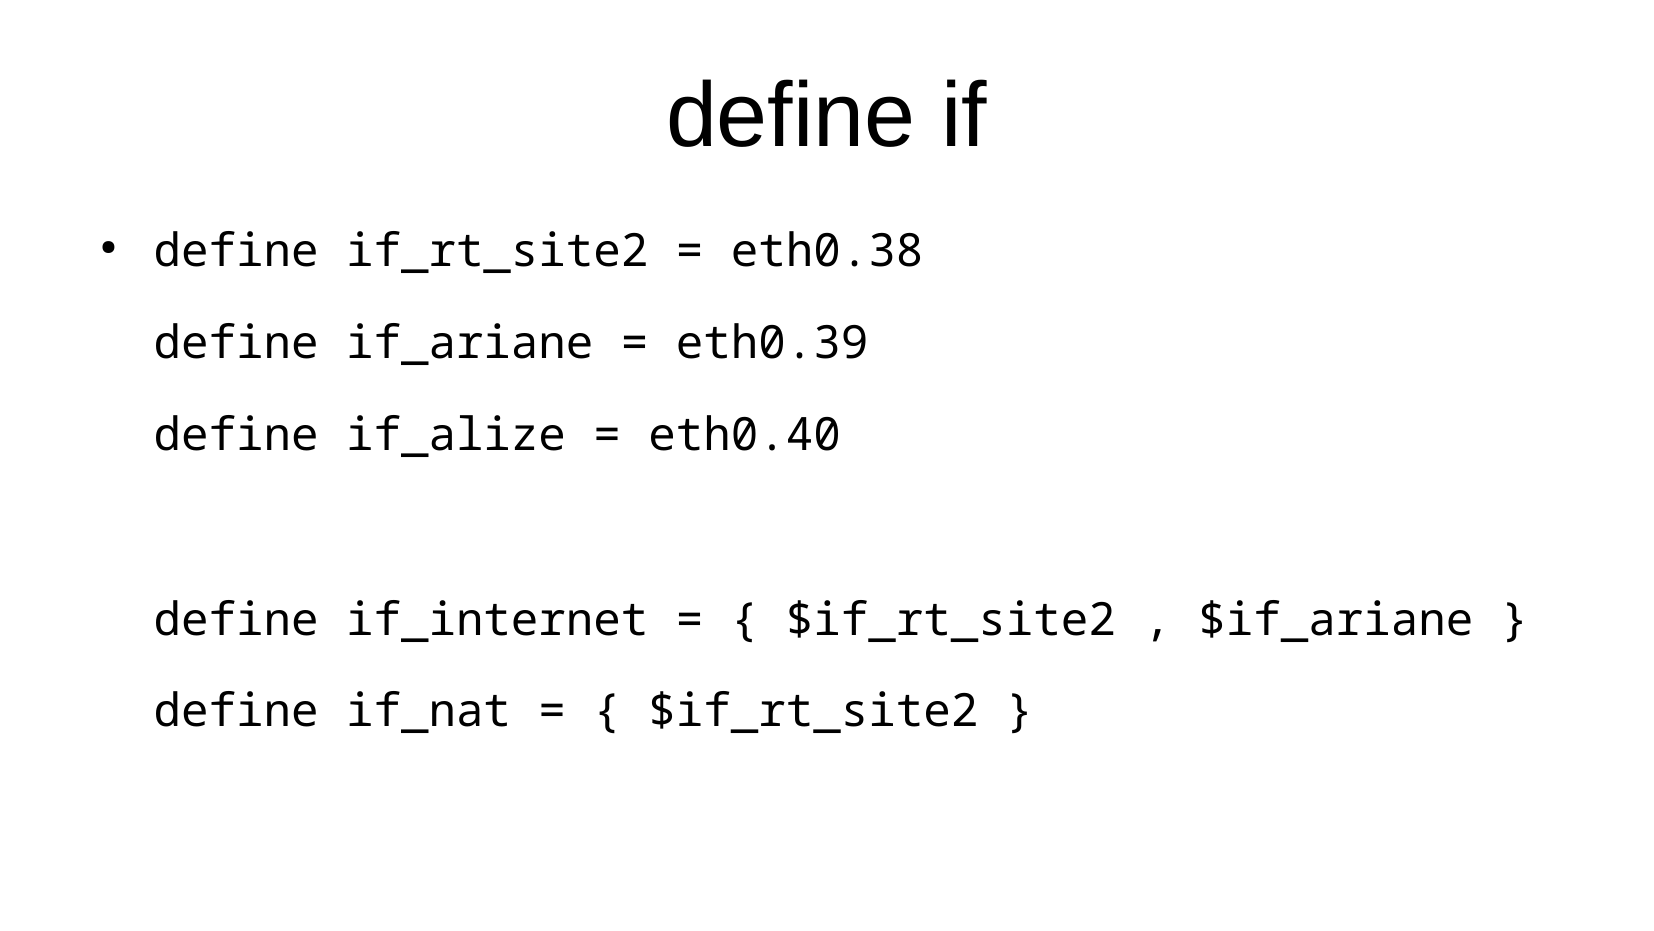

# define if
define if_rt_site2 = eth0.38
define if_ariane = eth0.39
define if_alize = eth0.40
define if_internet = { $if_rt_site2 , $if_ariane }
define if_nat = { $if_rt_site2 }